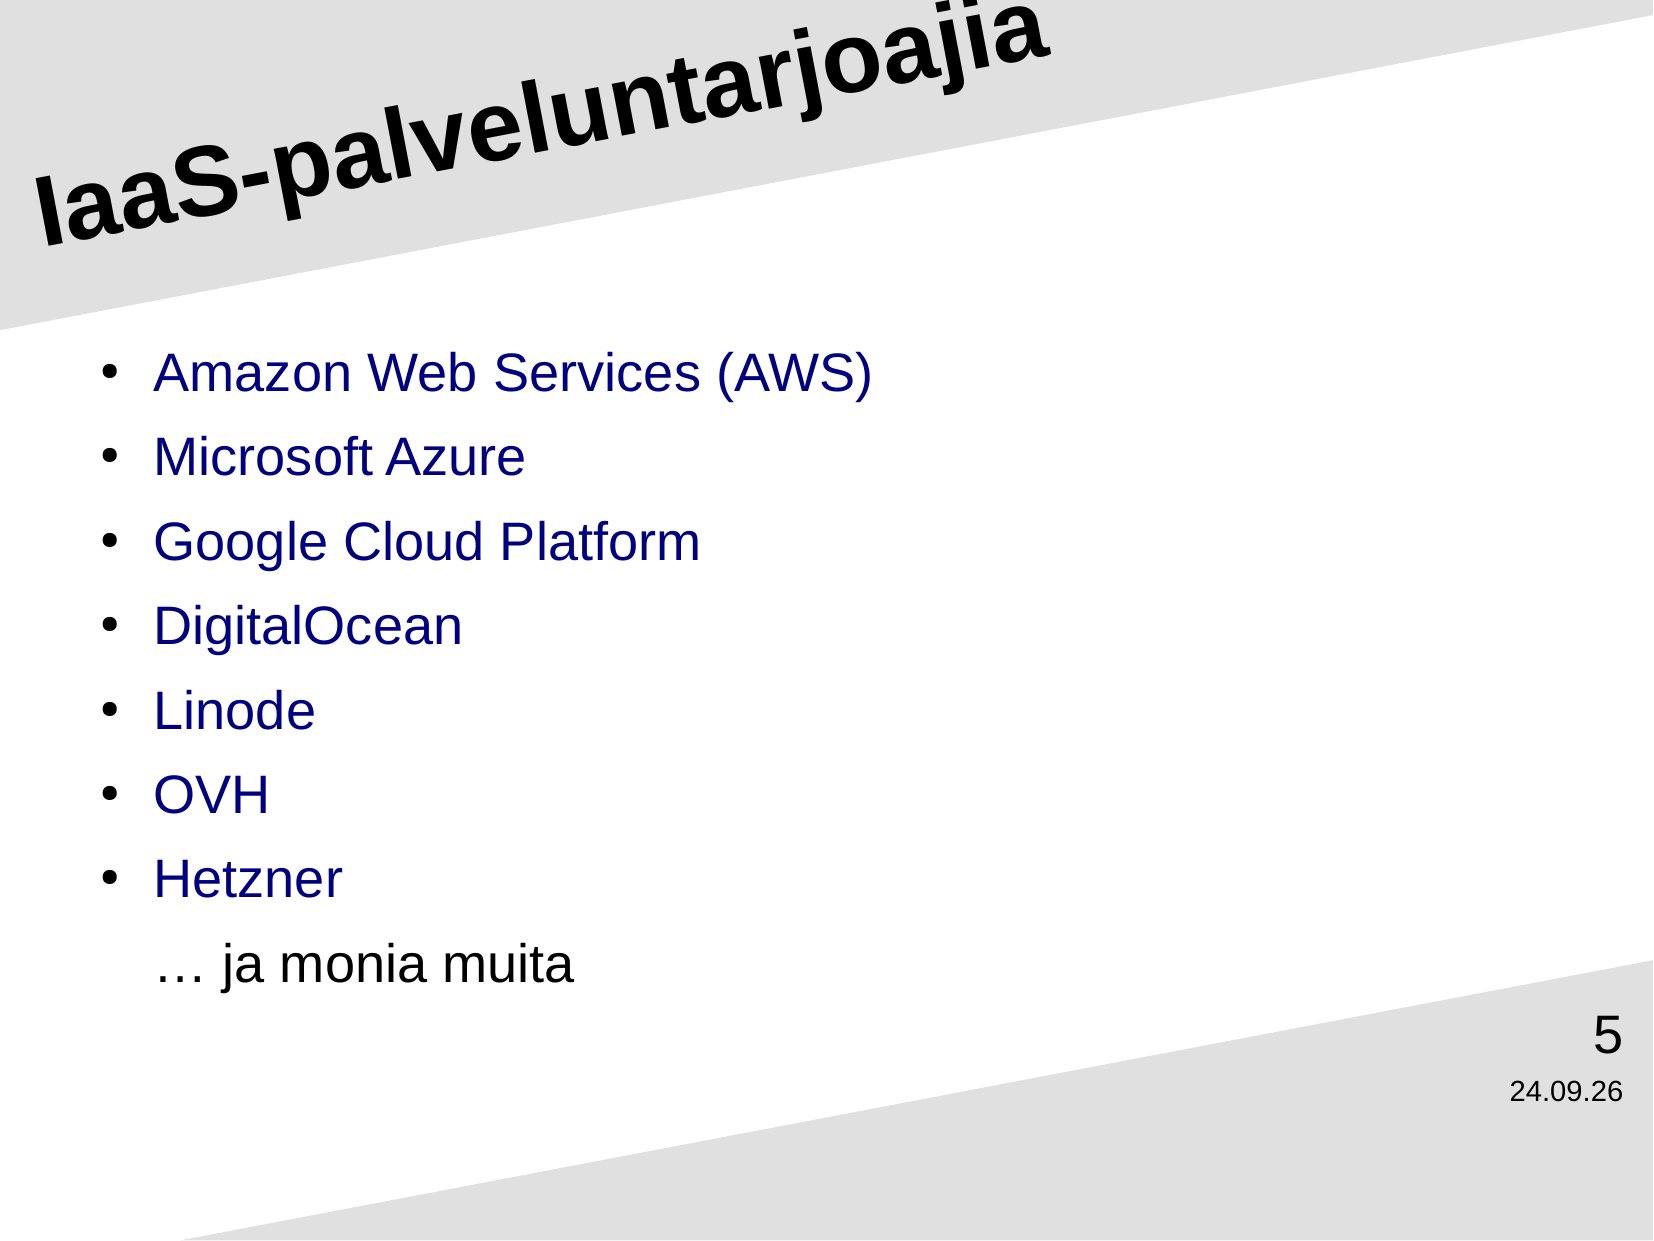

# IaaS-palveluntarjoajia
Amazon Web Services (AWS)
Microsoft Azure
Google Cloud Platform
DigitalOcean
Linode
OVH
Hetzner
… ja monia muita
5